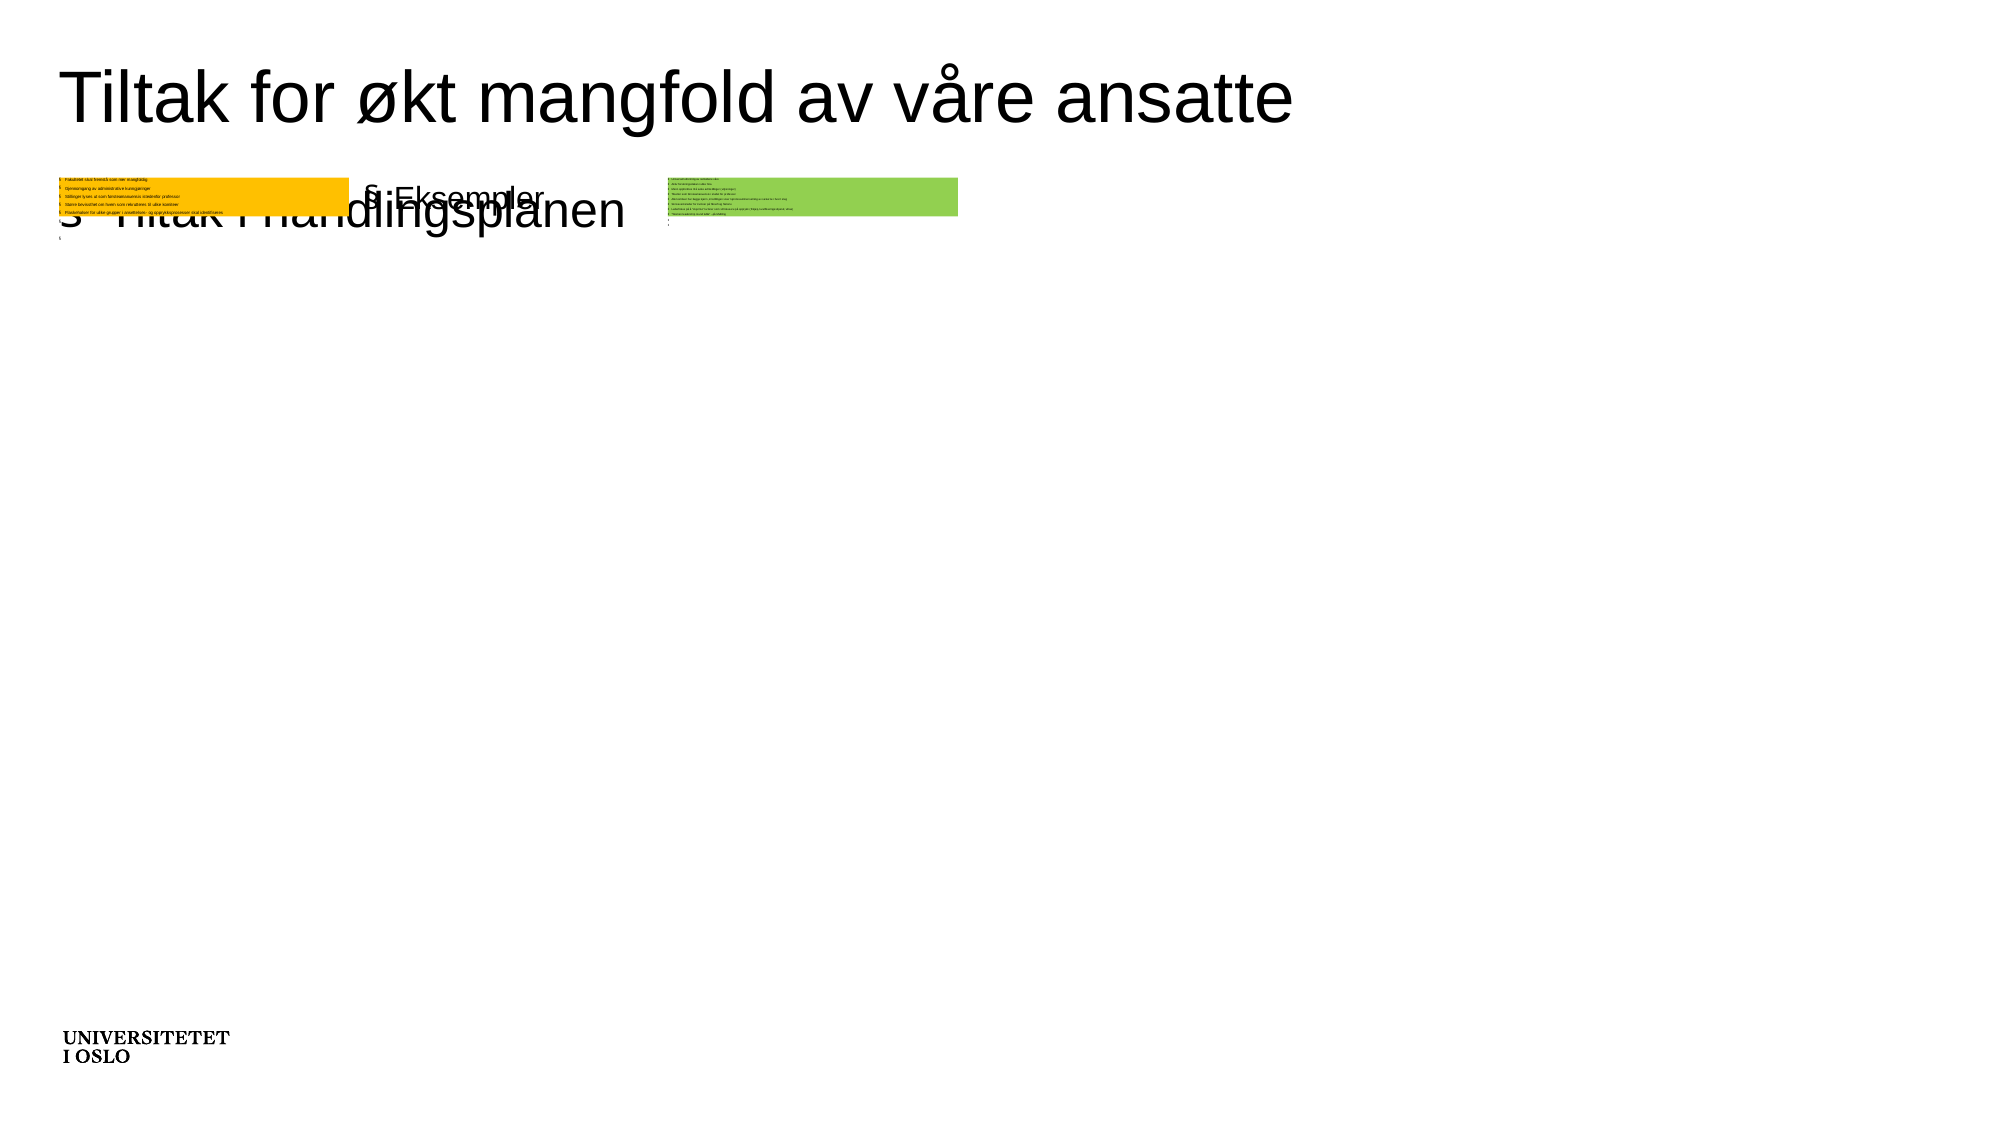

# Tiltak for økt mangfold av våre ansatte
Tiltak i handlingsplanen
Fakultetet skal fremstå som mer mangfoldig
Gjennomgang av administrative kunngjøringer
Stillinger lyses ut som førsteamanuensis istedenfor professor
Større bevissthet om hvem som rekrutteres til ulike komiteer
Flaskehalser for ulike grupper i ansettelses- og opprykksprosesser skal identifiseres
Eksempler
Universell utforming av nettsidene våre
Aktiv forskningsdekan i ulike fora
Menn oppfordres til å søke admstillinger (utlysninger)
Tilsetter som førsteamanuensis i stedet for professor
Alle komiteer har begge kjønn, innstillingen viser kjønnssammensetning av søkerne i hvert steg
Skriveverksteder for kvinner på filosofi og historie
Lederfokus på å “skjerme” kvinner som vil fokusere på opprykk (frikjøp, kvalifiseringsstipend, vittas)
“Women leadership round table” –på Multiling